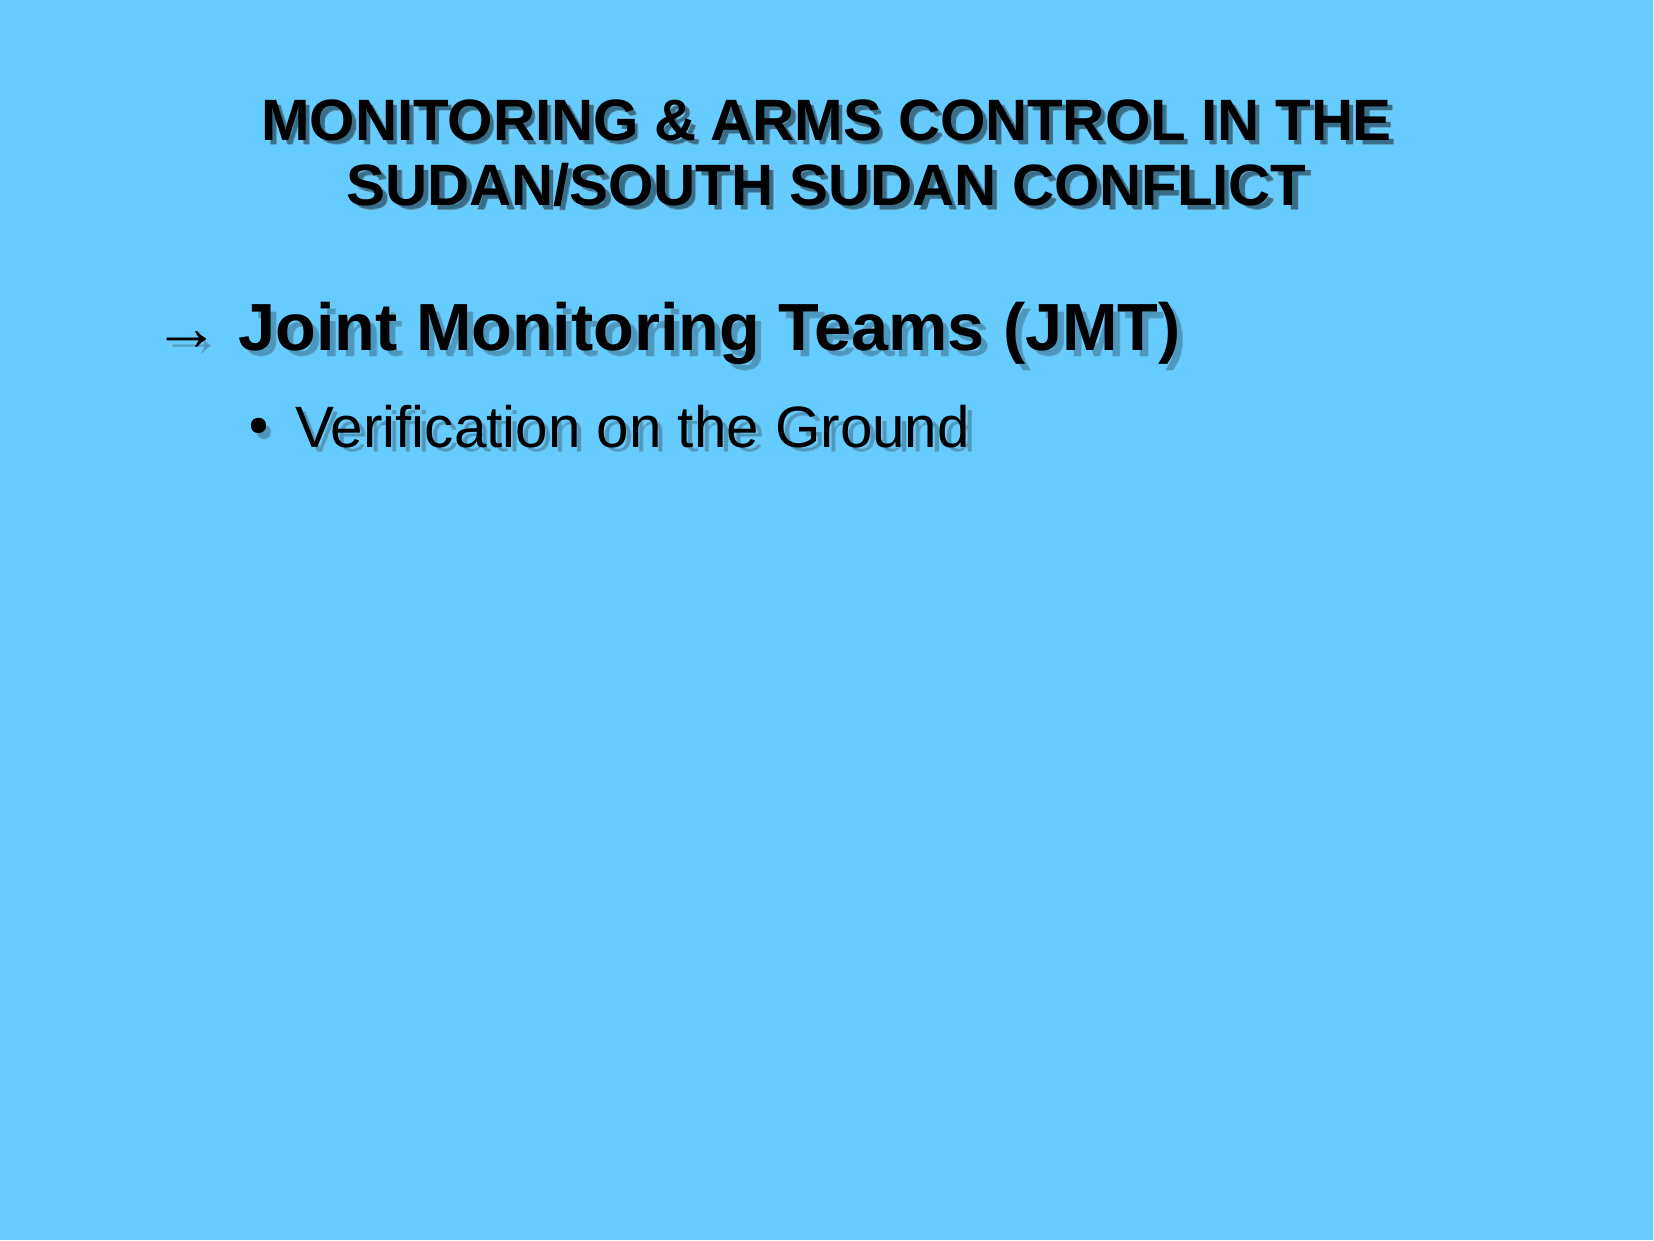

# MONITORING & ARMS CONTROL IN THE SUDAN/SOUTH SUDAN CONFLICT
→ Joint Monitoring Teams (JMT)
Verification on the Ground